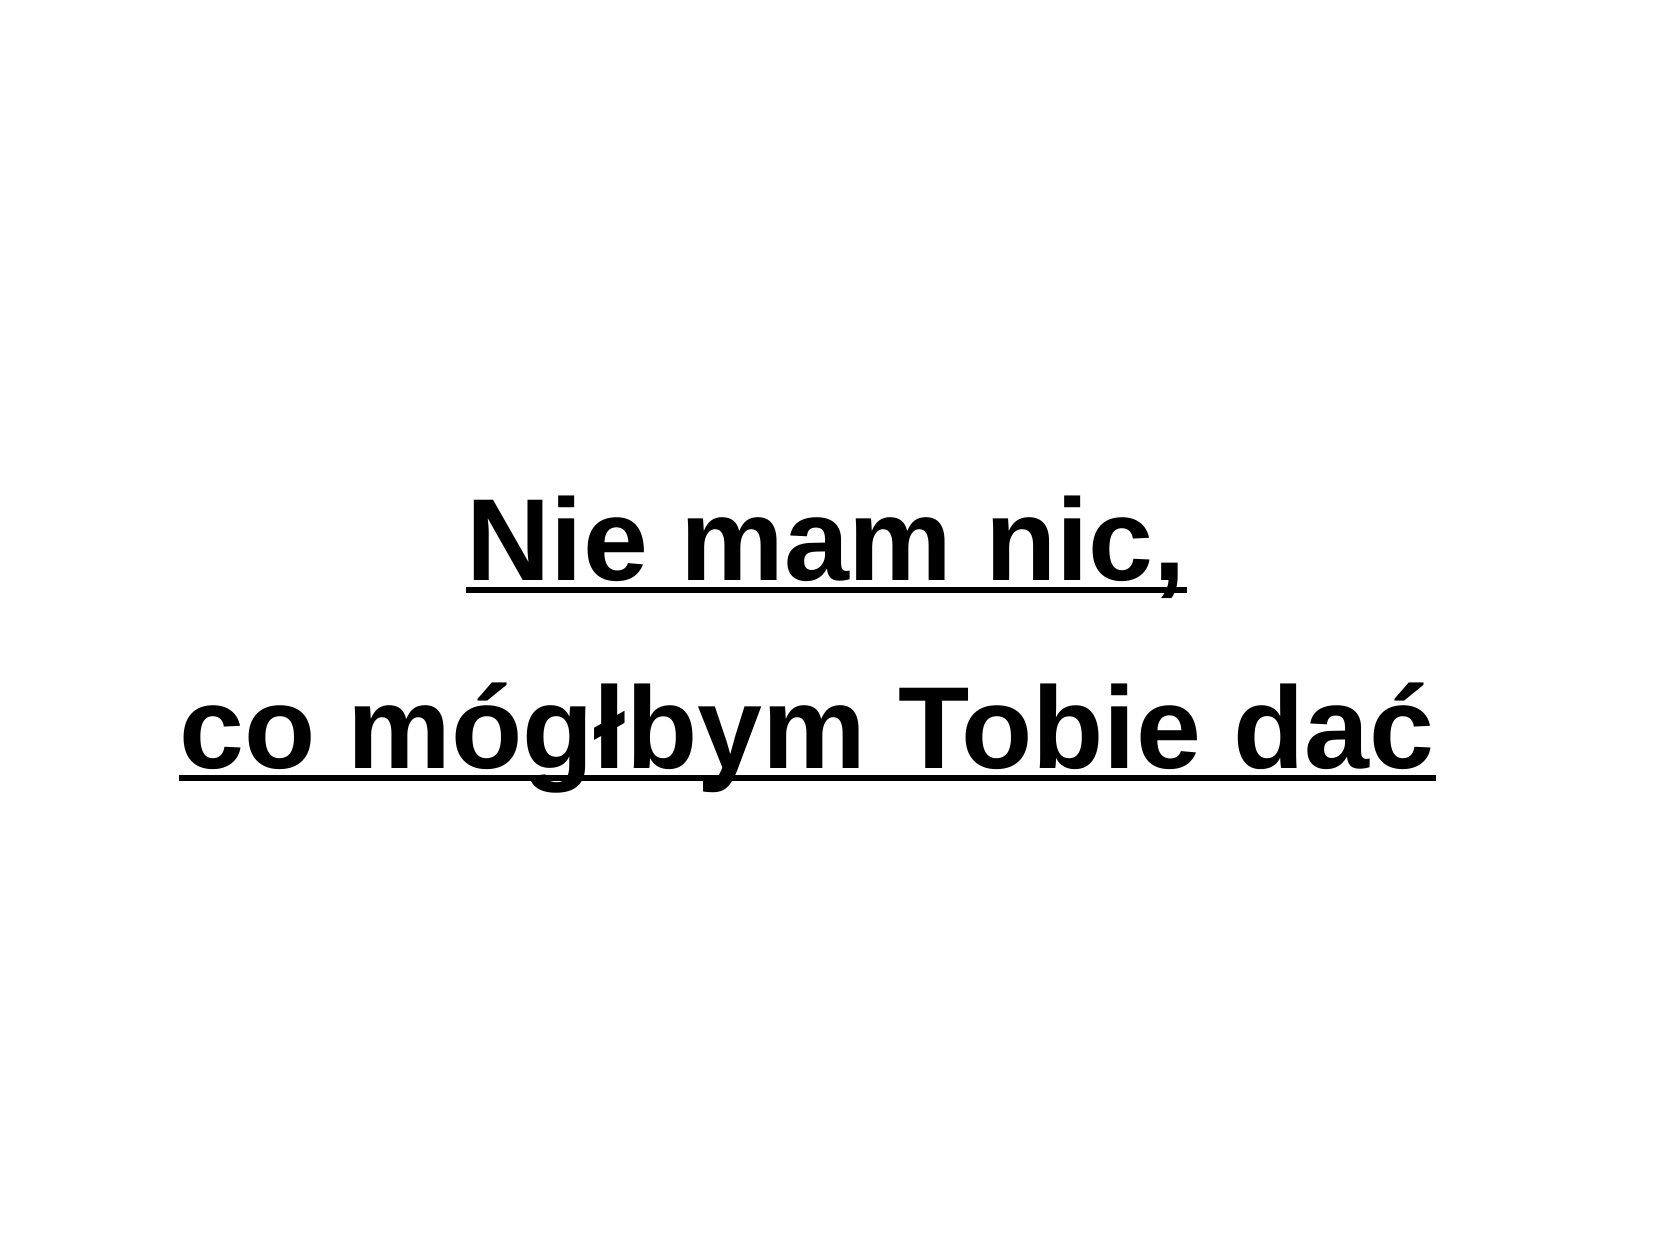

# Nie mam nic,
co mógłbym Tobie dać